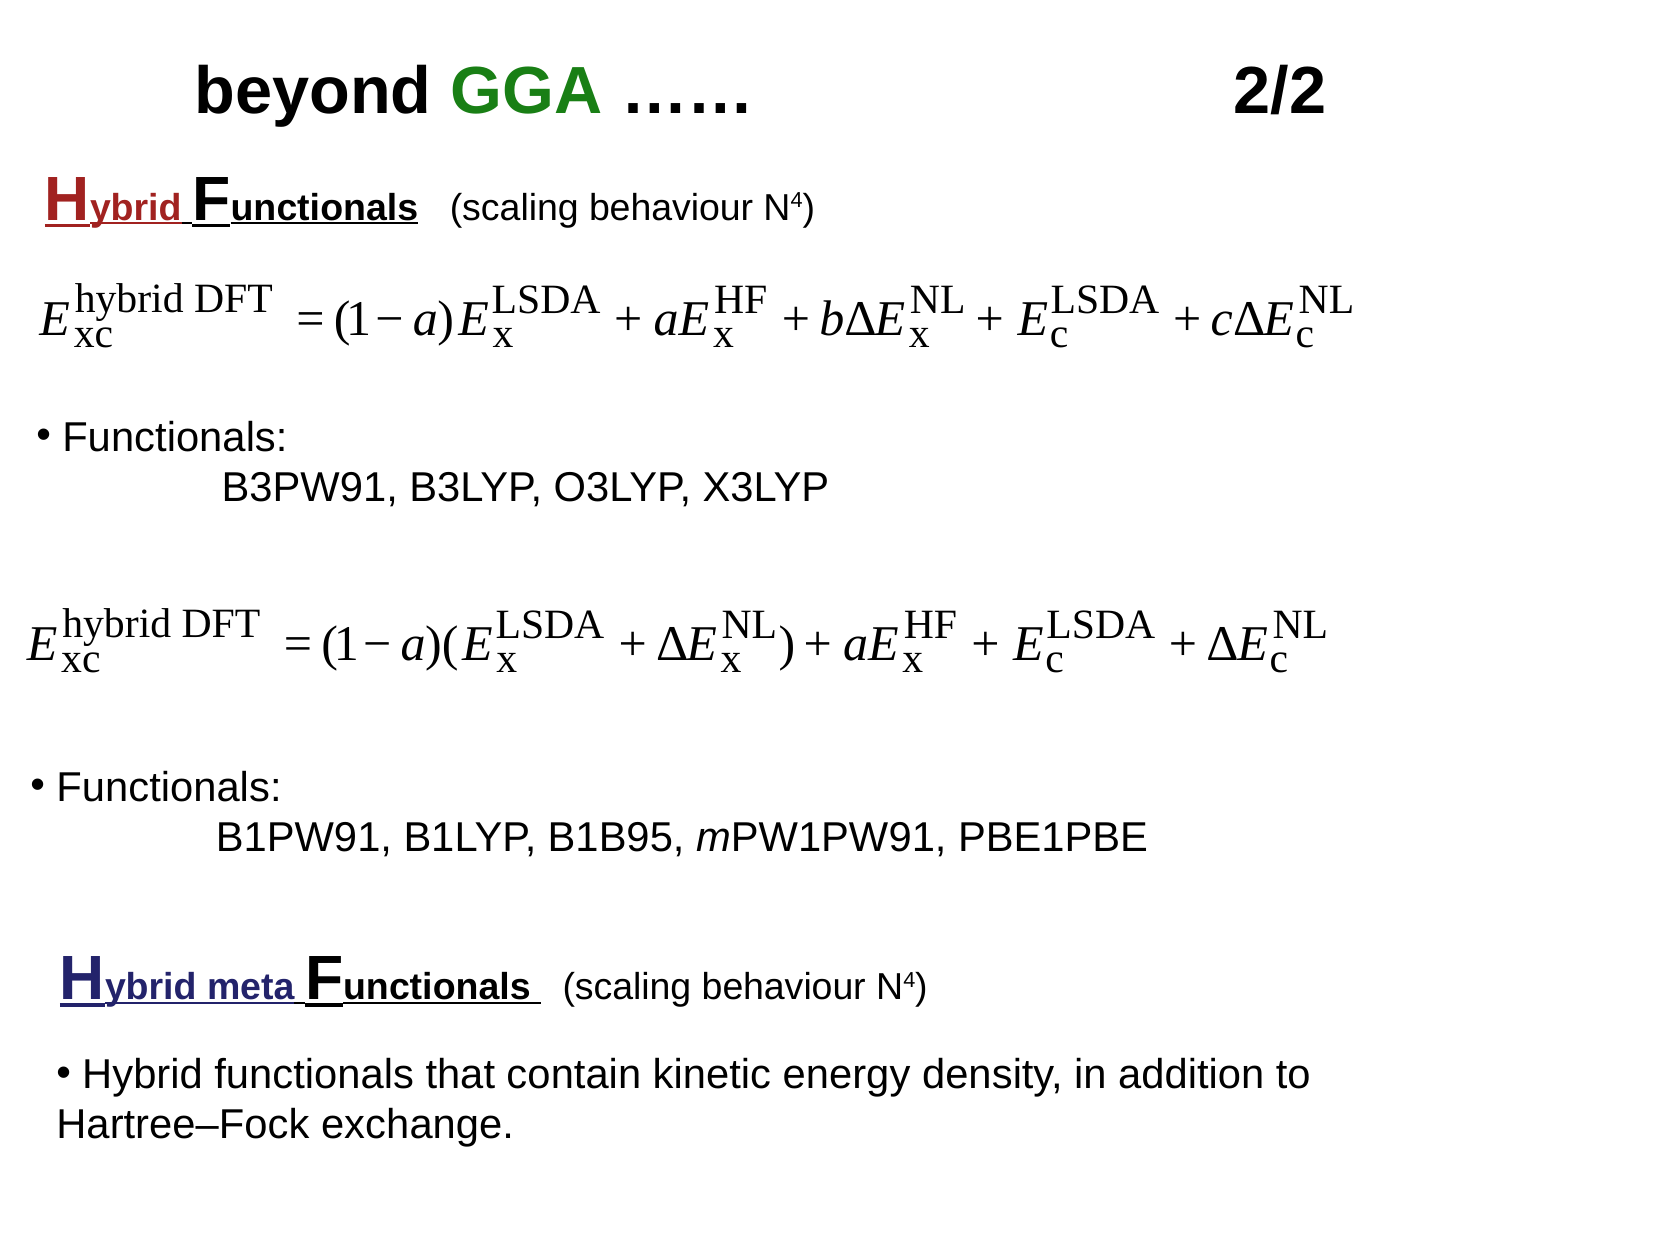

beyond GGA …… 2/2
Hybrid Functionals (scaling behaviour N4)
 Functionals:
	B3PW91, B3LYP, O3LYP, X3LYP
 Functionals:
	B1PW91, B1LYP, B1B95, mPW1PW91, PBE1PBE
Hybrid meta Functionals (scaling behaviour N4)
 Hybrid functionals that contain kinetic energy density, in addition to Hartree–Fock exchange.